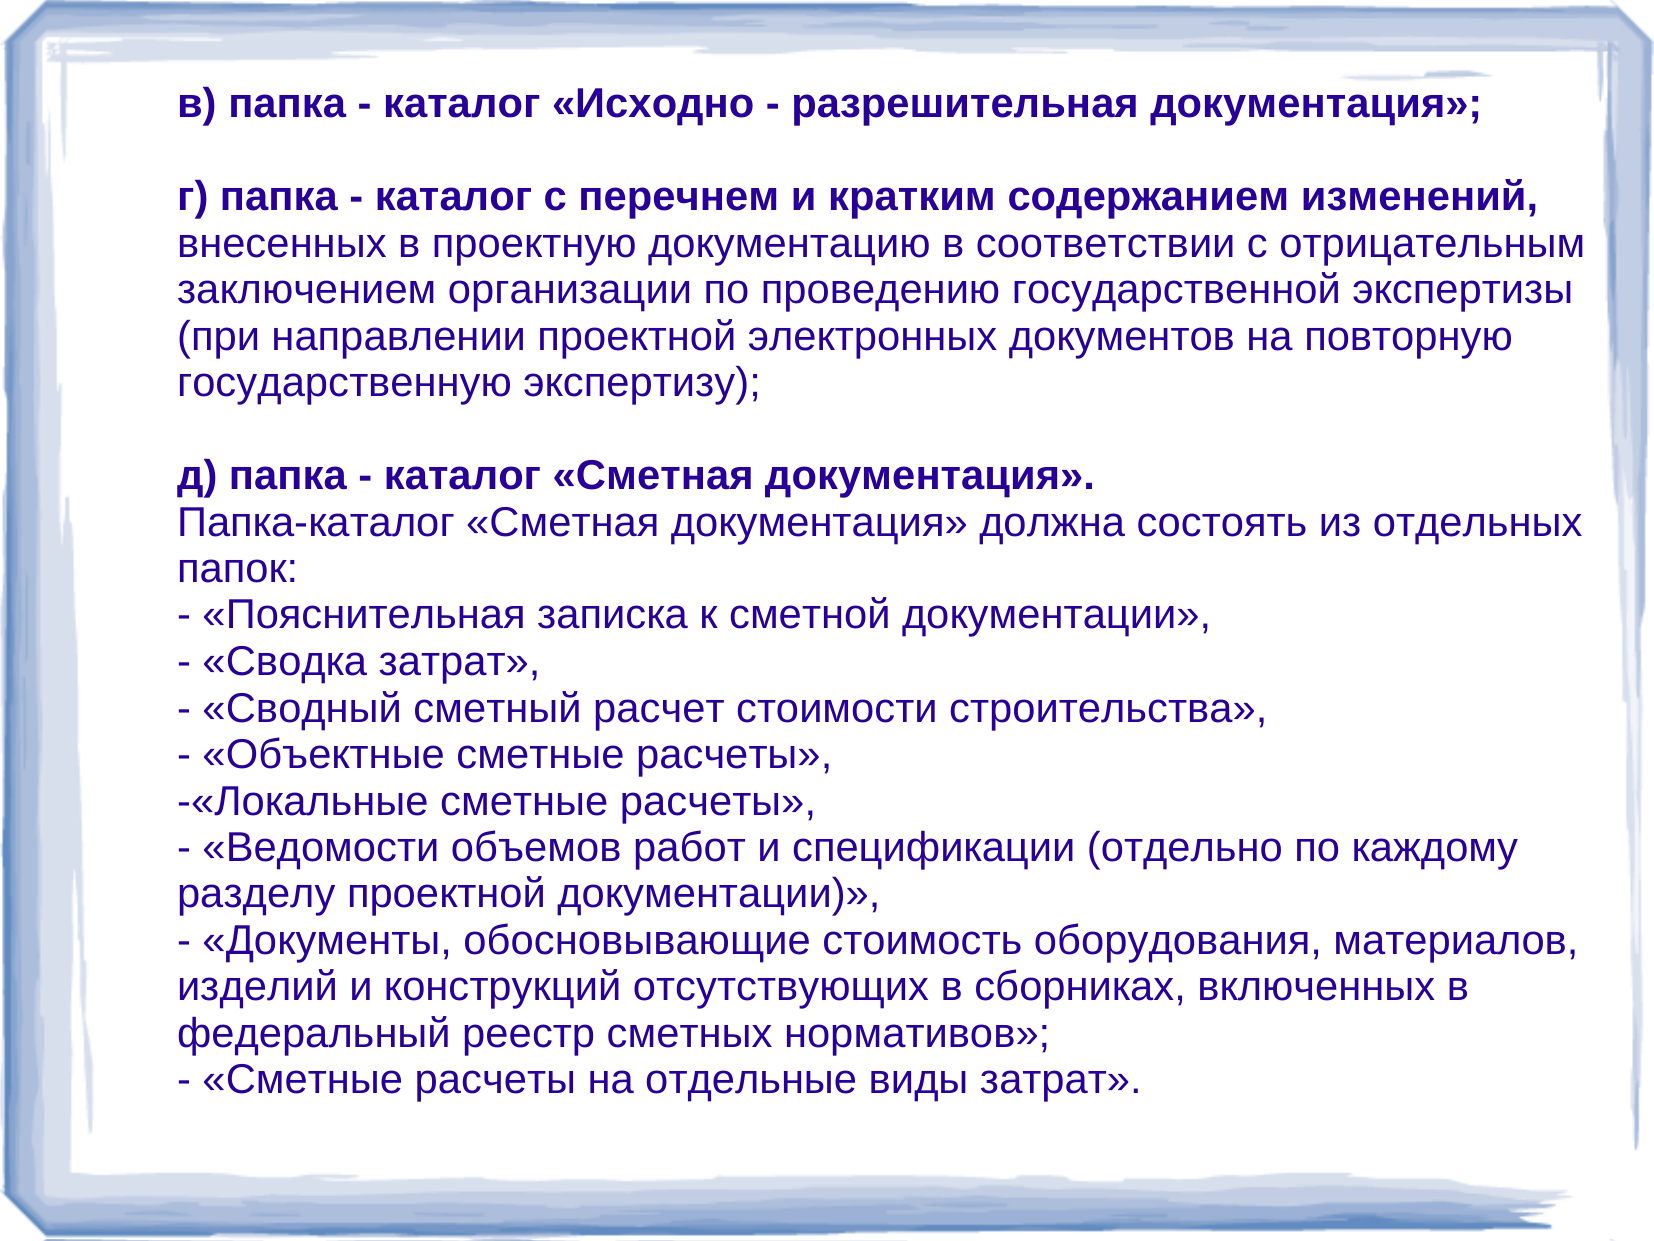

# в) папка ‑ каталог «Исходно ‑ разрешительная документация»;
г) папка ‑ каталог с перечнем и кратким содержанием изменений,
внесенных в проектную документацию в соответствии с отрицательным заключением организации по проведению государственной экспертизы (при направлении проектной электронных документов на повторную
государственную экспертизу);
д) папка ‑ каталог «Сметная документация».
Папка-каталог «Сметная документация» должна состоять из отдельных папок:
- «Пояснительная записка к сметной документации»,
- «Сводка затрат»,
- «Сводный сметный расчет стоимости строительства»,
- «Объектные сметные расчеты»,
-«Локальные сметные расчеты»,
- «Ведомости объемов работ и спецификации (отдельно по каждому разделу проектной документации)»,
- «Документы, обосновывающие стоимость оборудования, материалов, изделий и конструкций отсутствующих в сборниках, включенных в федеральный реестр сметных нормативов»;
- «Сметные расчеты на отдельные виды затрат».